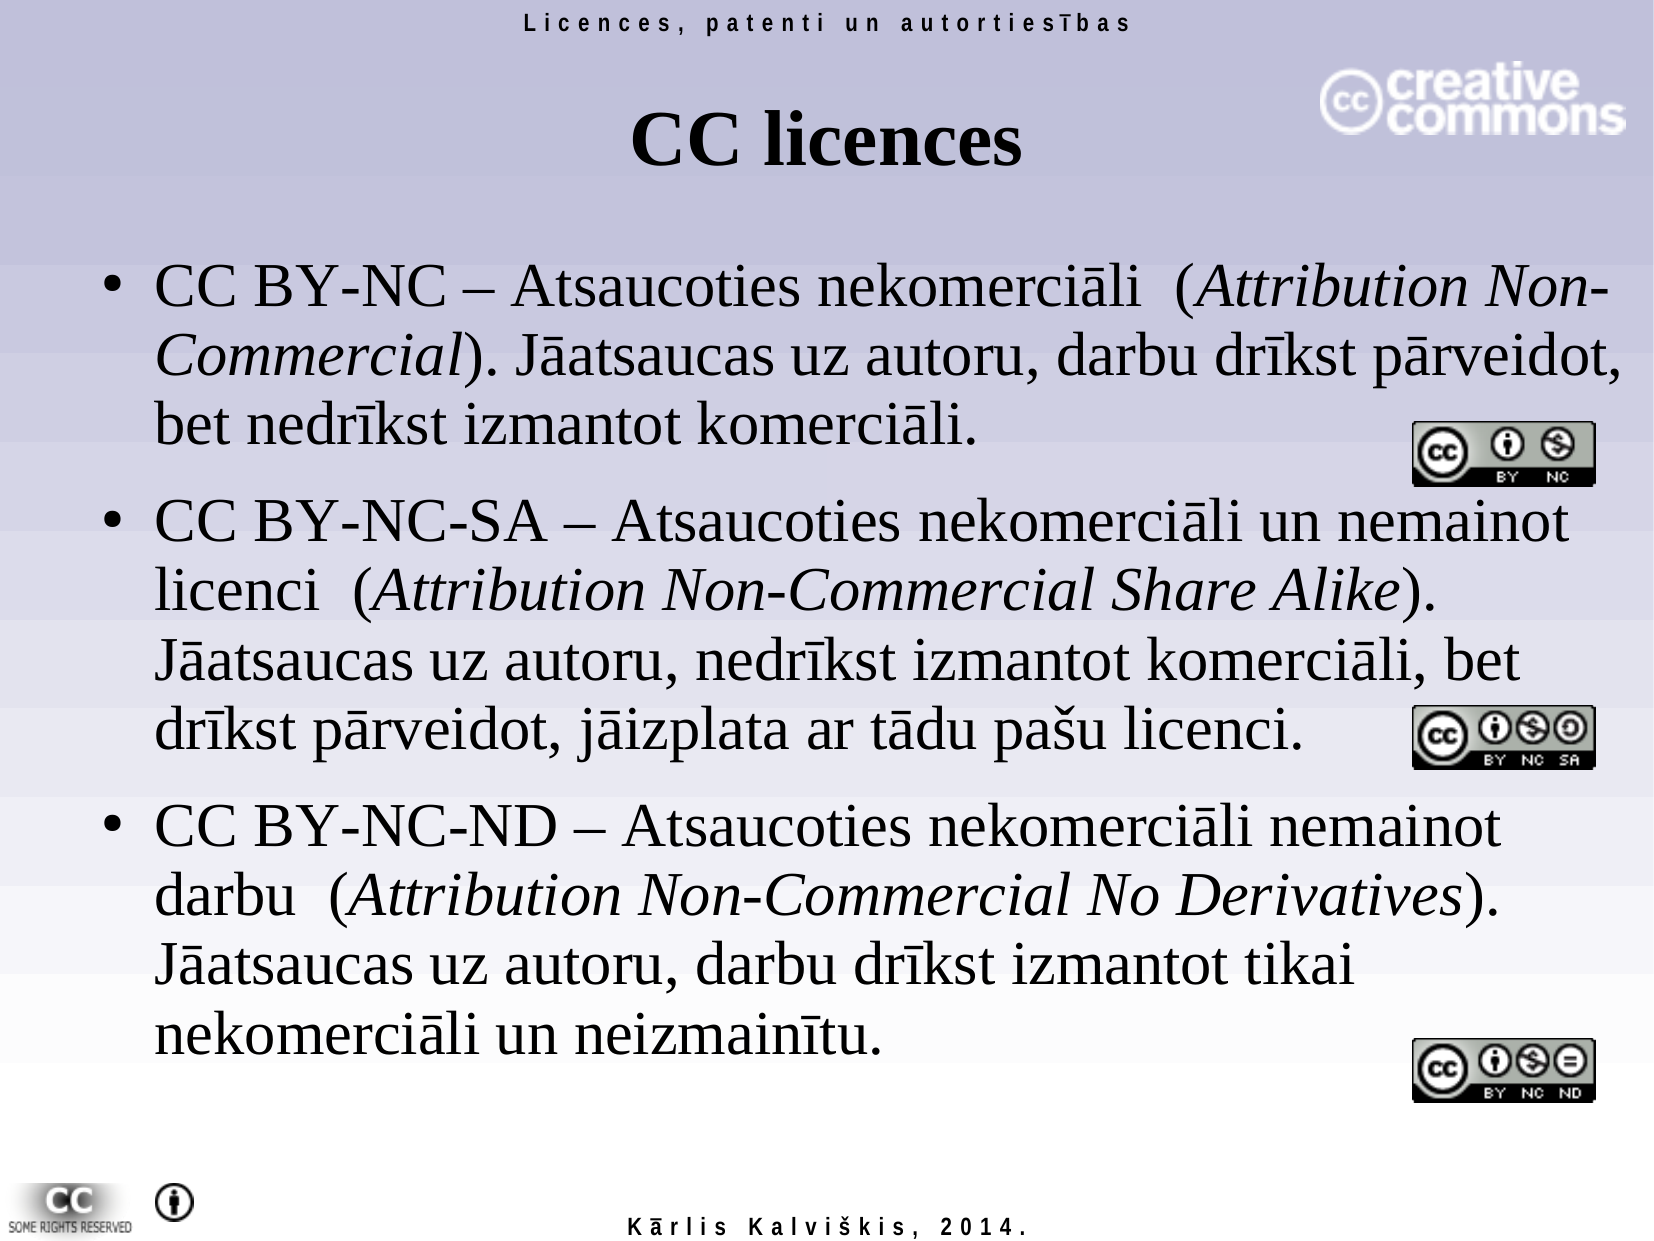

# CC licences
CC BY-NC – Atsaucoties nekomerciāli (Attribution Non-Commercial). Jāatsaucas uz autoru, darbu drīkst pārveidot, bet nedrīkst izmantot komerciāli.
CC BY-NC-SA – Atsaucoties nekomerciāli un nemainot licenci (Attribution Non-Commercial Share Alike). Jāatsaucas uz autoru, nedrīkst izmantot komerciāli, bet drīkst pārveidot, jāizplata ar tādu pašu licenci.
CC BY-NC-ND – Atsaucoties nekomerciāli nemainot darbu (Attribution Non-Commercial No Derivatives). Jāatsaucas uz autoru, darbu drīkst izmantot tikai nekomerciāli un neizmainītu.